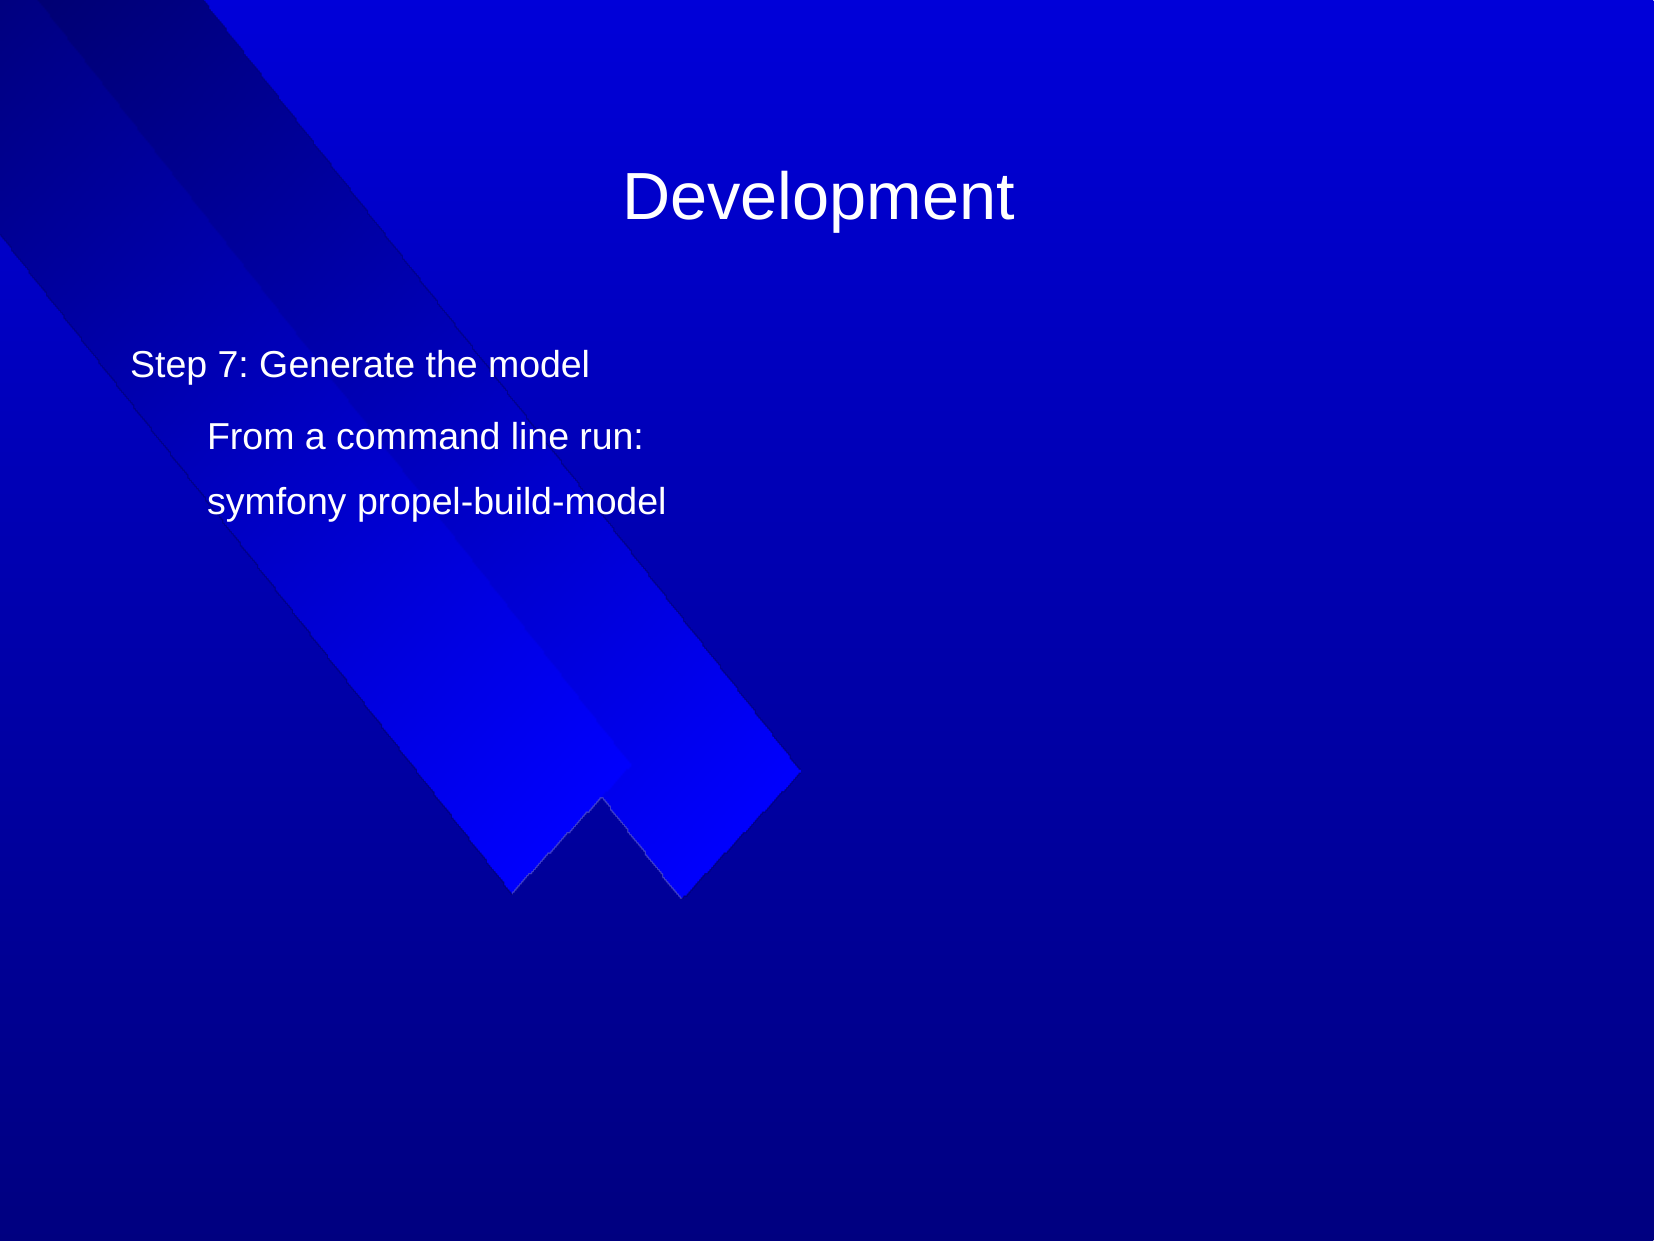

# Development
Step 7: Generate the model
From a command line run:
symfony propel-build-model